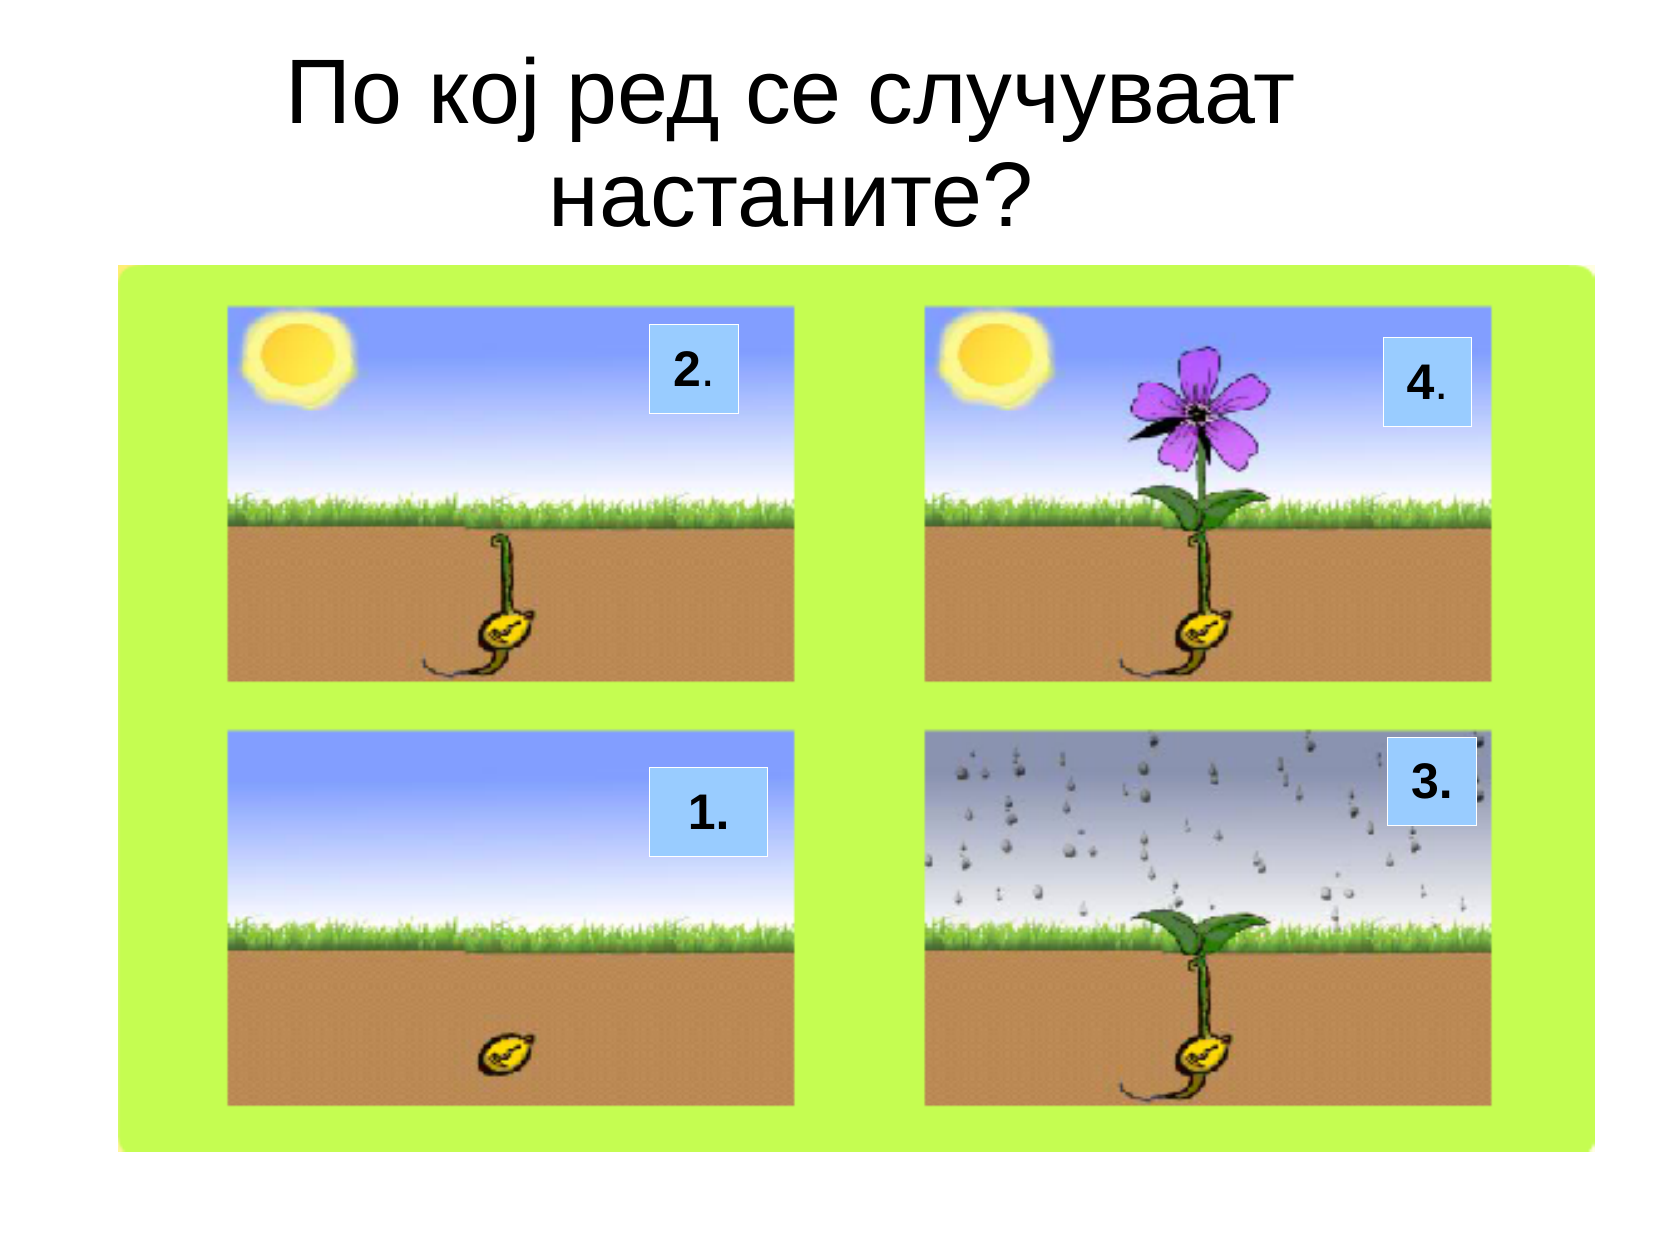

# По кој ред се случуваат настаните?
2.
4.
3.
1.